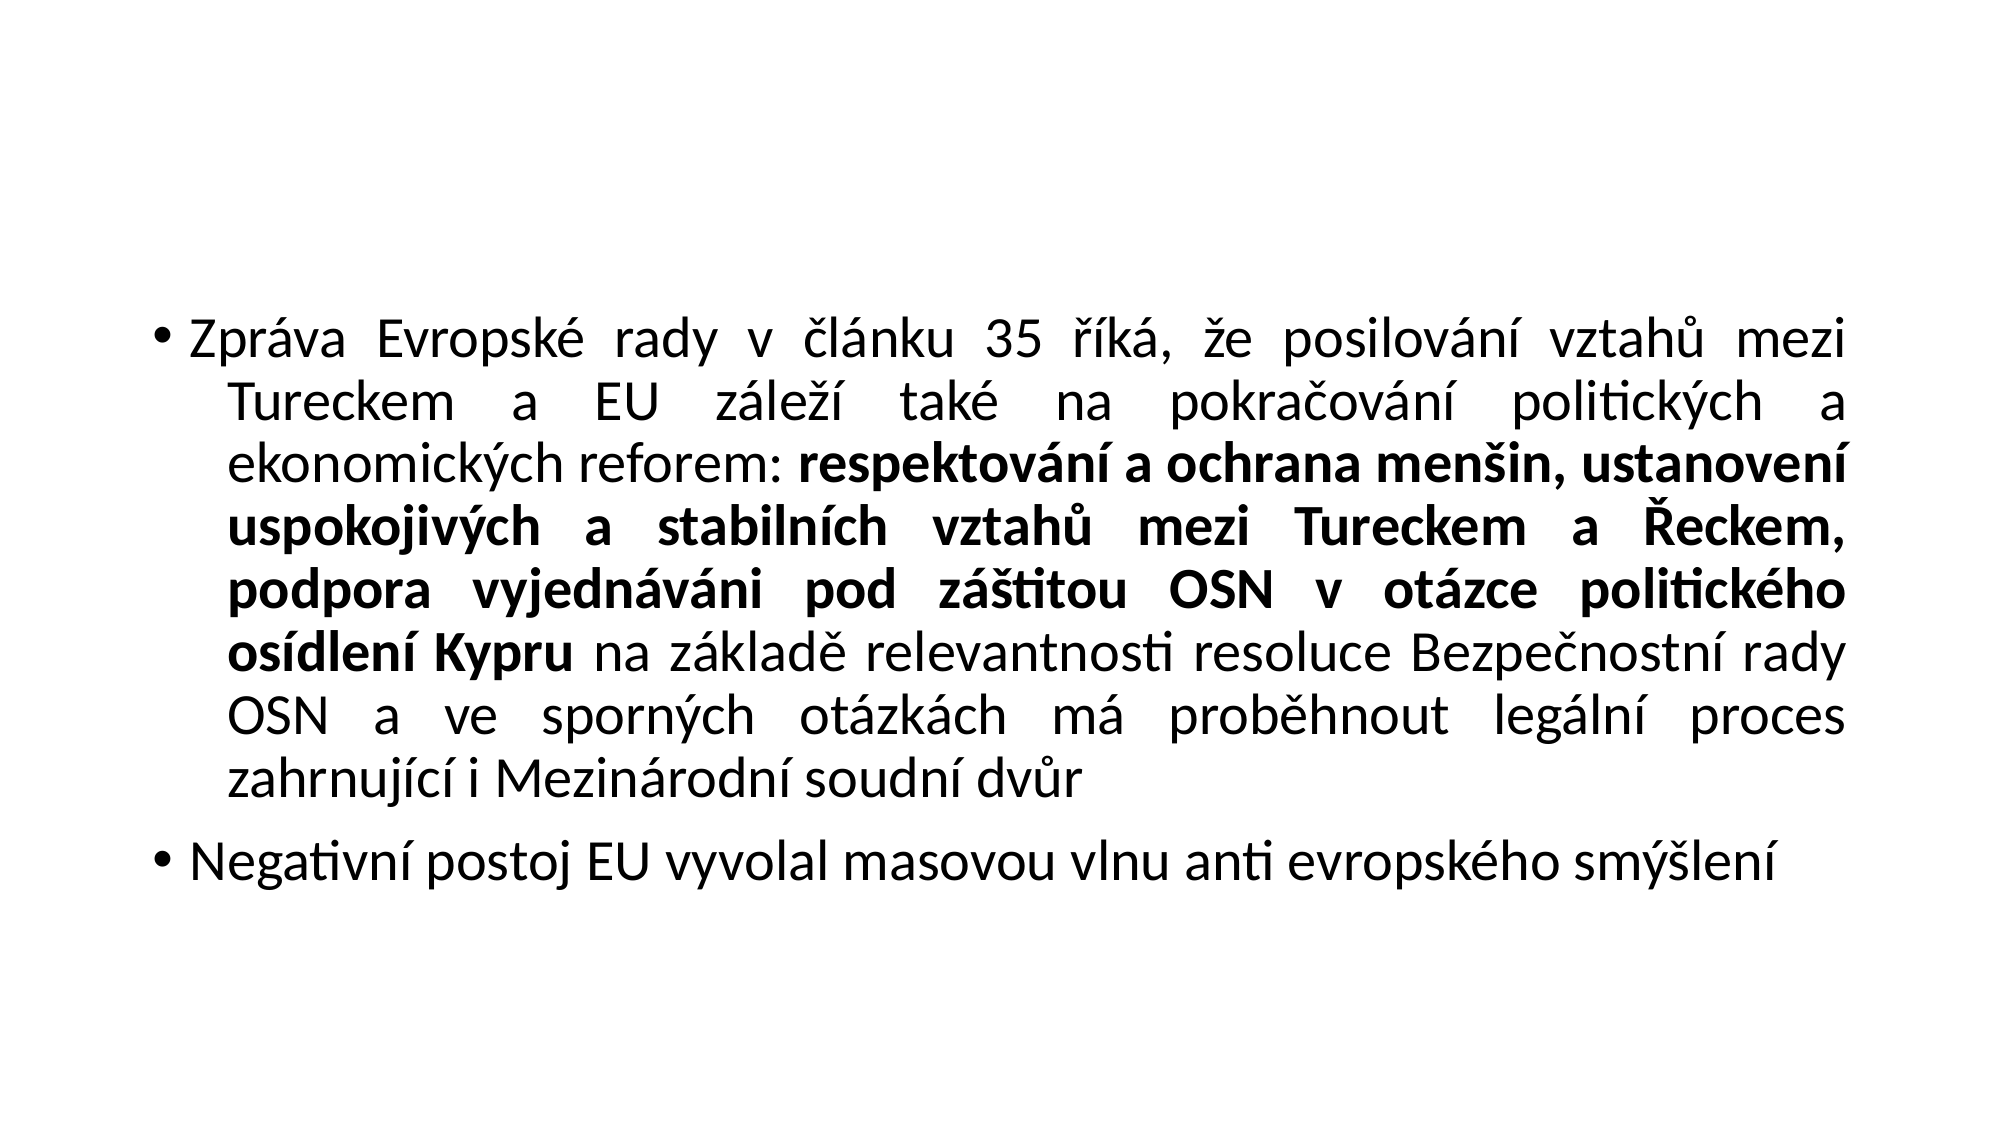

#
Zpráva Evropské rady v článku 35 říká, že posilování vztahů mezi Tureckem a EU záleží také na pokračování politických a ekonomických reforem: respektování a ochrana menšin, ustanovení uspokojivých a stabilních vztahů mezi Tureckem a Řeckem, podpora vyjednáváni pod záštitou OSN v otázce politického osídlení Kypru na základě relevantnosti resoluce Bezpečnostní rady OSN a ve sporných otázkách má proběhnout legální proces zahrnující i Mezinárodní soudní dvůr
Negativní postoj EU vyvolal masovou vlnu anti evropského smýšlení